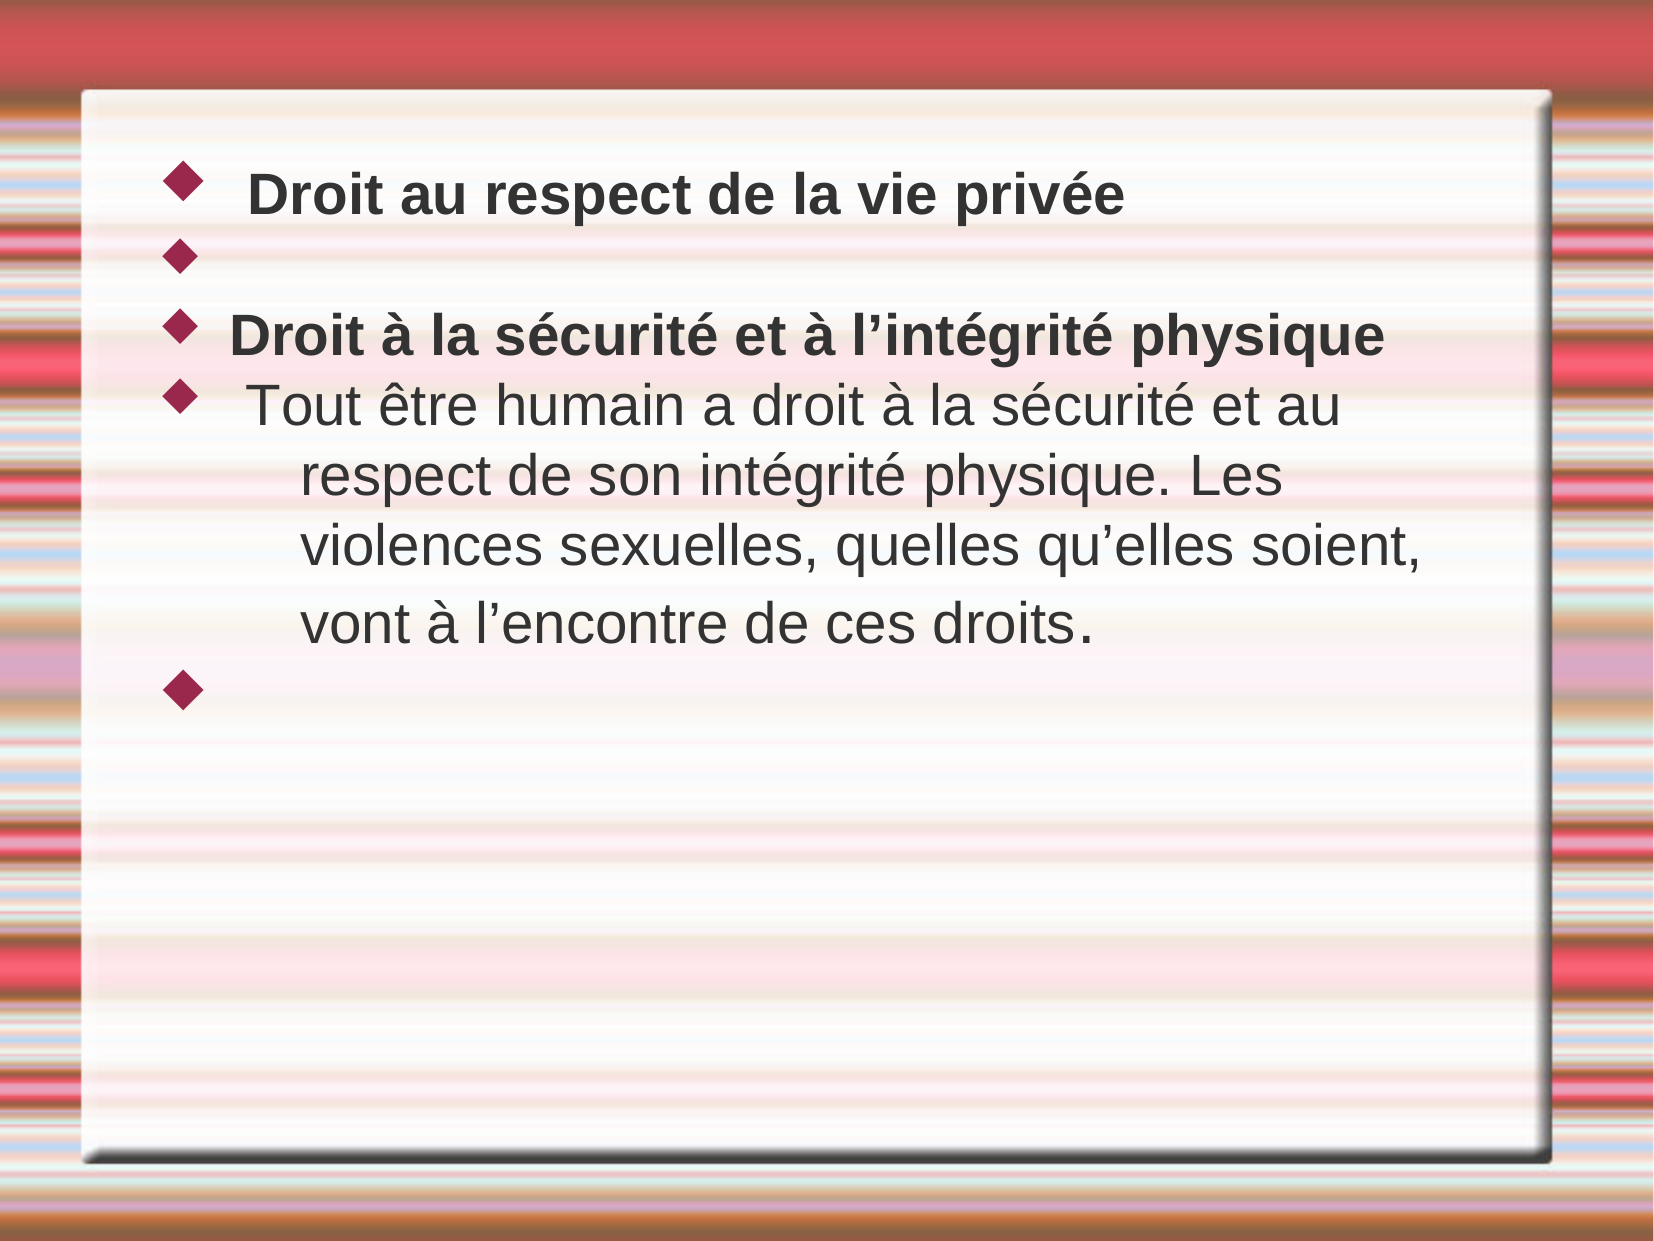

# Droit au respect de la vie privée
Droit à la sécurité et à l’intégrité physique
 Tout être humain a droit à la sécurité et au respect de son intégrité physique. Les violences sexuelles, quelles qu’elles soient, vont à l’encontre de ces droits.